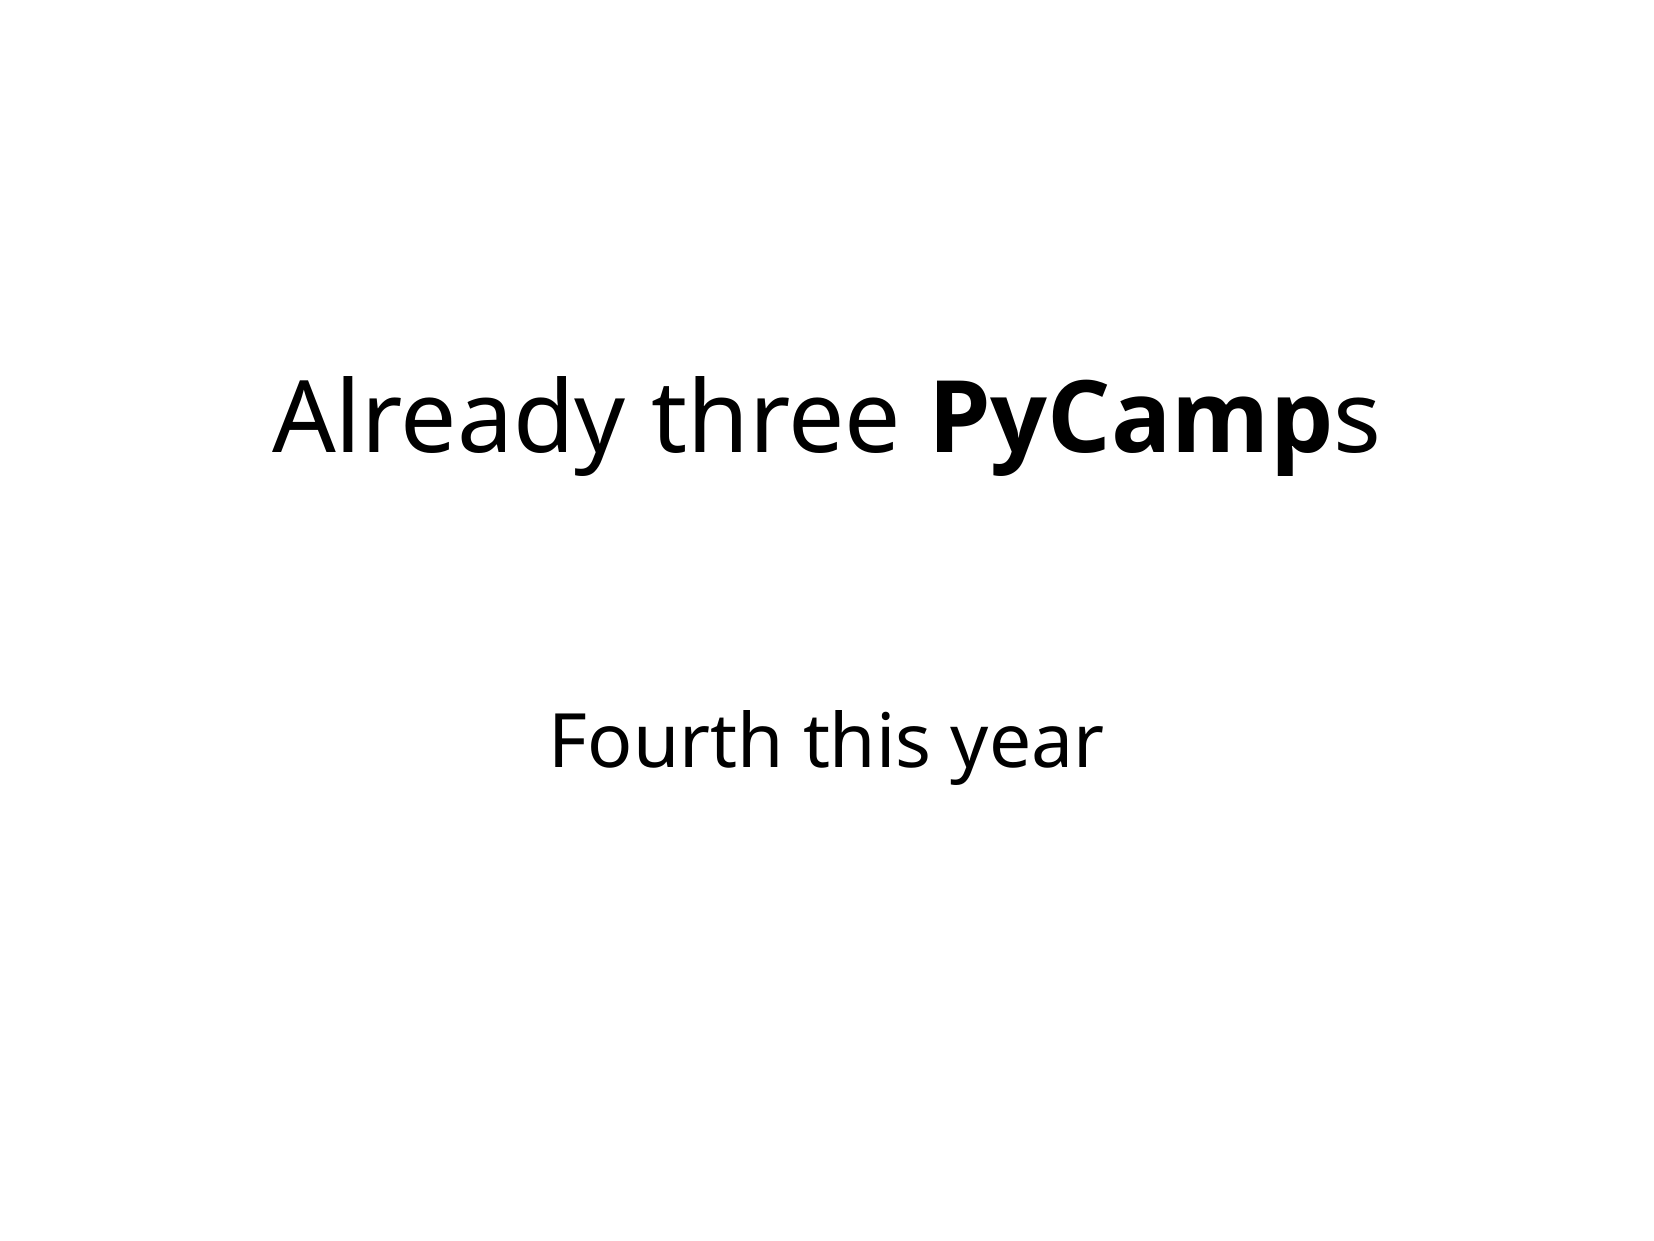

# Already three PyCamps
Fourth this year